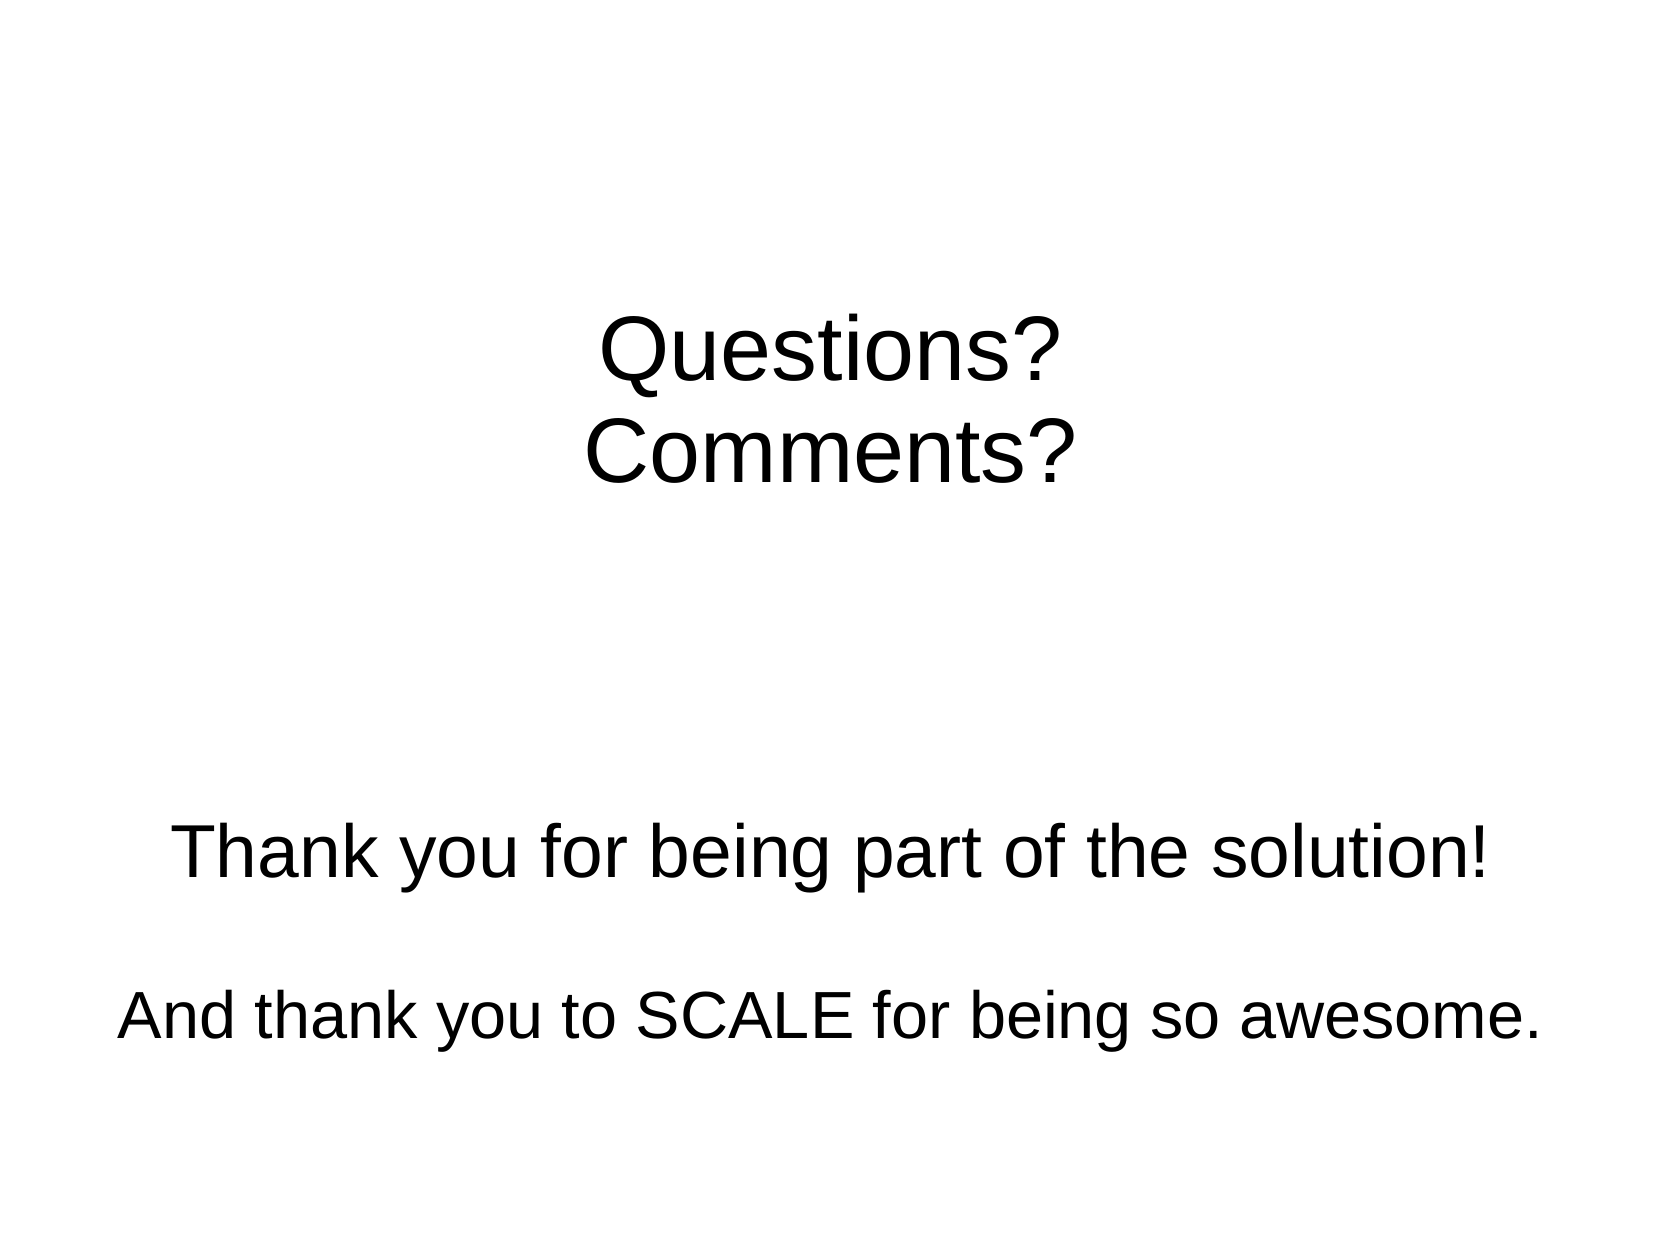

# Questions? Comments? Thank you for being part of the solution! And thank you to SCALE for being so awesome.